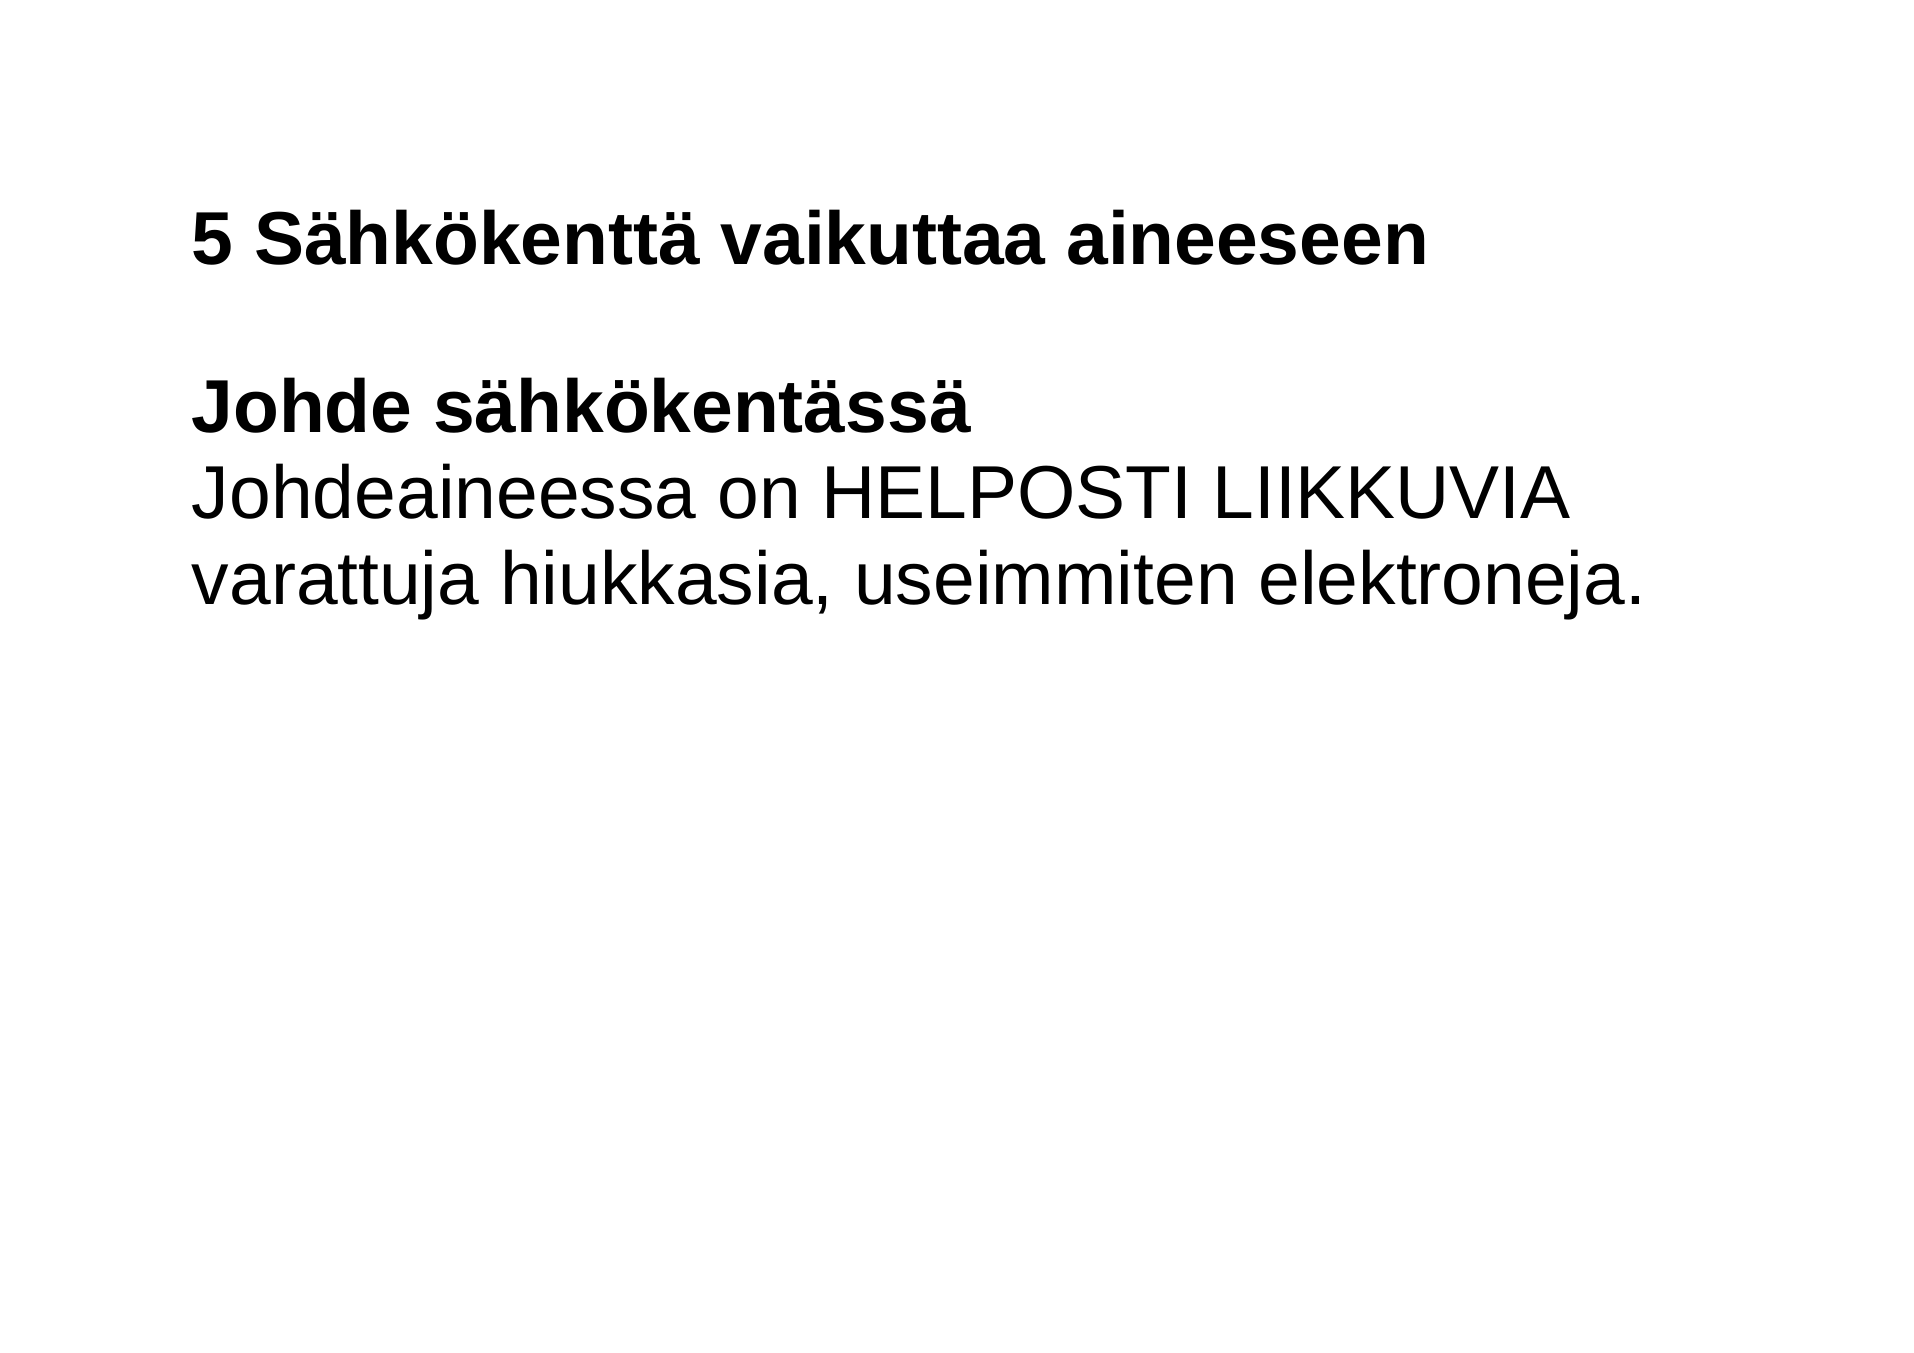

5 Sähkökenttä vaikuttaa aineeseen
Johde sähkökentässä
Johdeaineessa on HELPOSTI LIIKKUVIA
varattuja hiukkasia, useimmiten elektroneja.